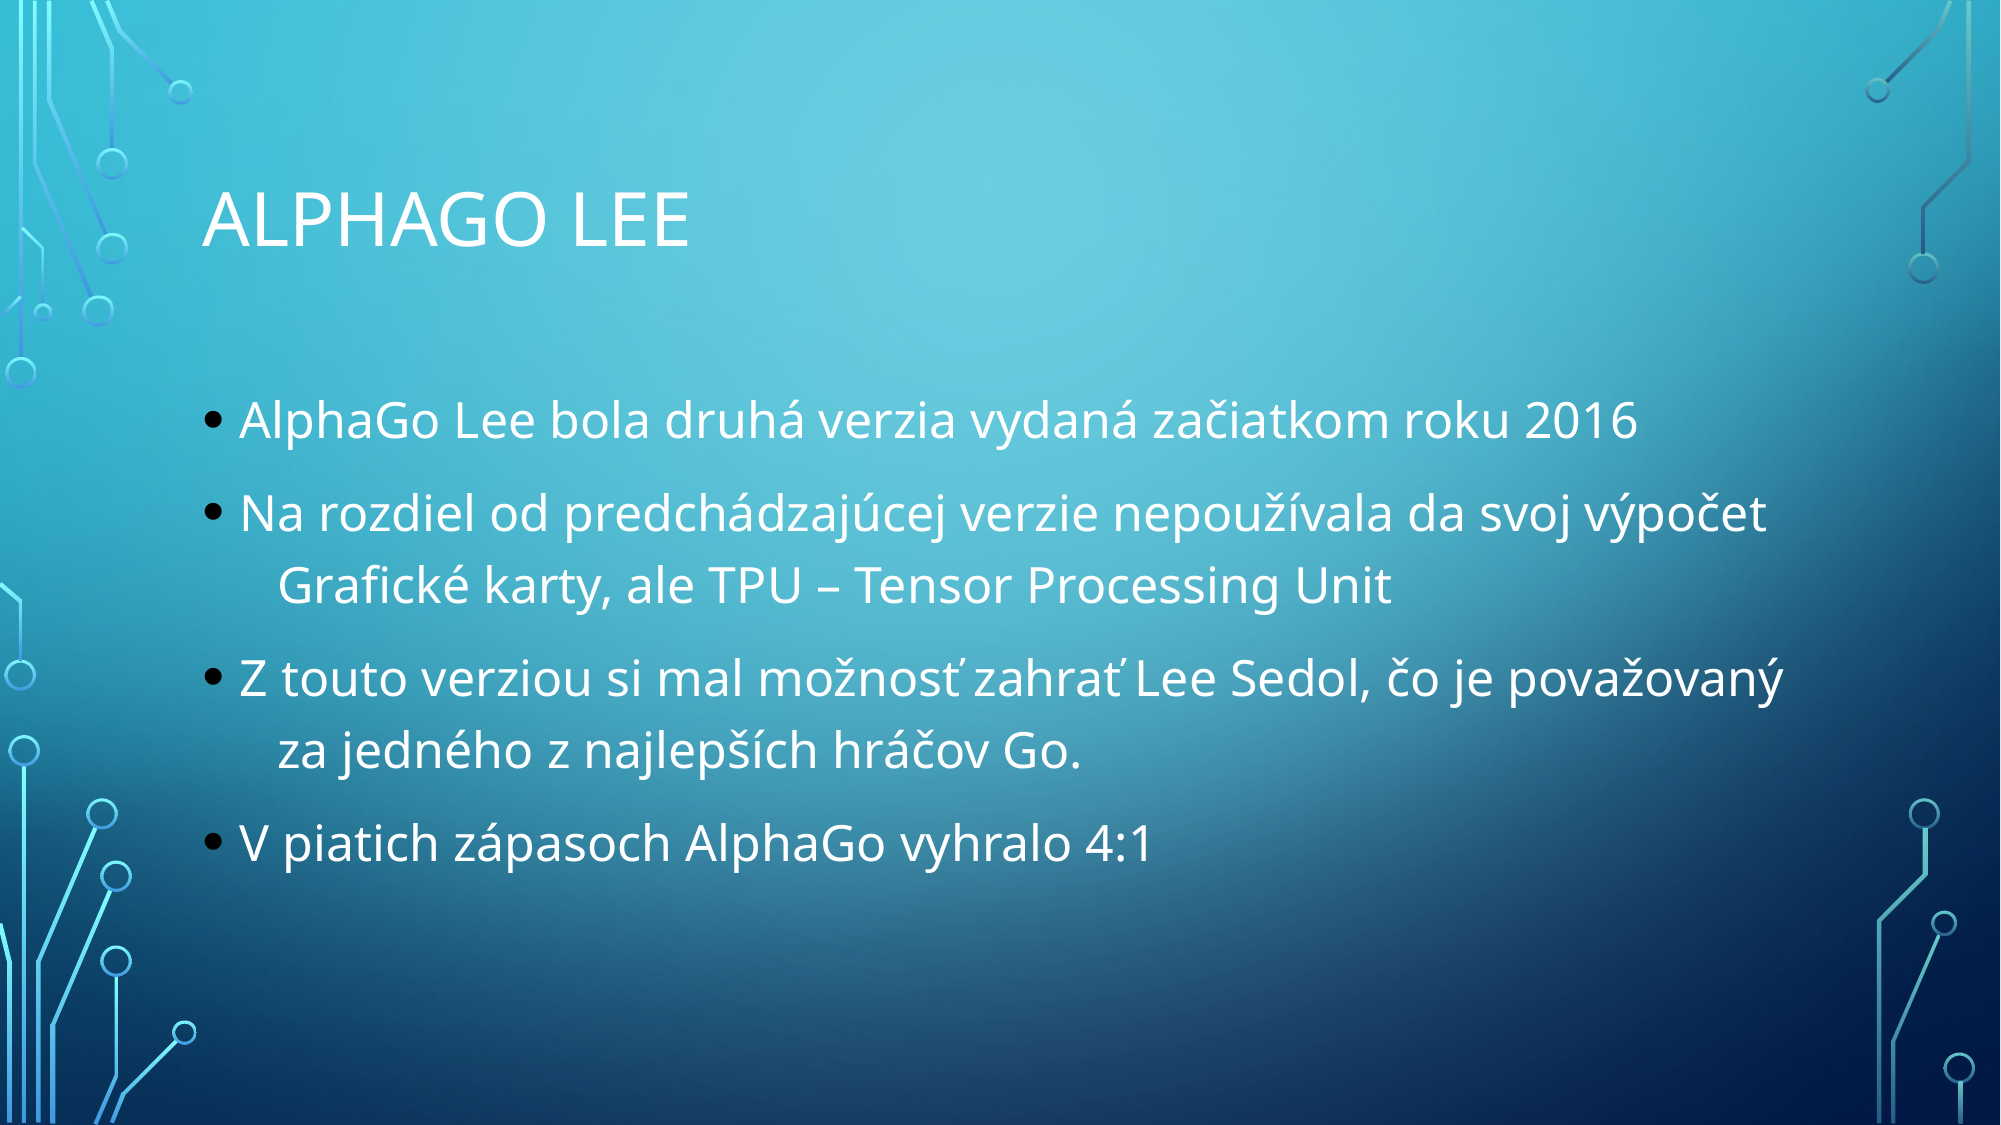

# AlphaGo Lee
AlphaGo Lee bola druhá verzia vydaná začiatkom roku 2016
Na rozdiel od predchádzajúcej verzie nepoužívala da svoj výpočet Grafické karty, ale TPU – Tensor Processing Unit
Z touto verziou si mal možnosť zahrať Lee Sedol, čo je považovaný za jedného z najlepších hráčov Go.
V piatich zápasoch AlphaGo vyhralo 4:1